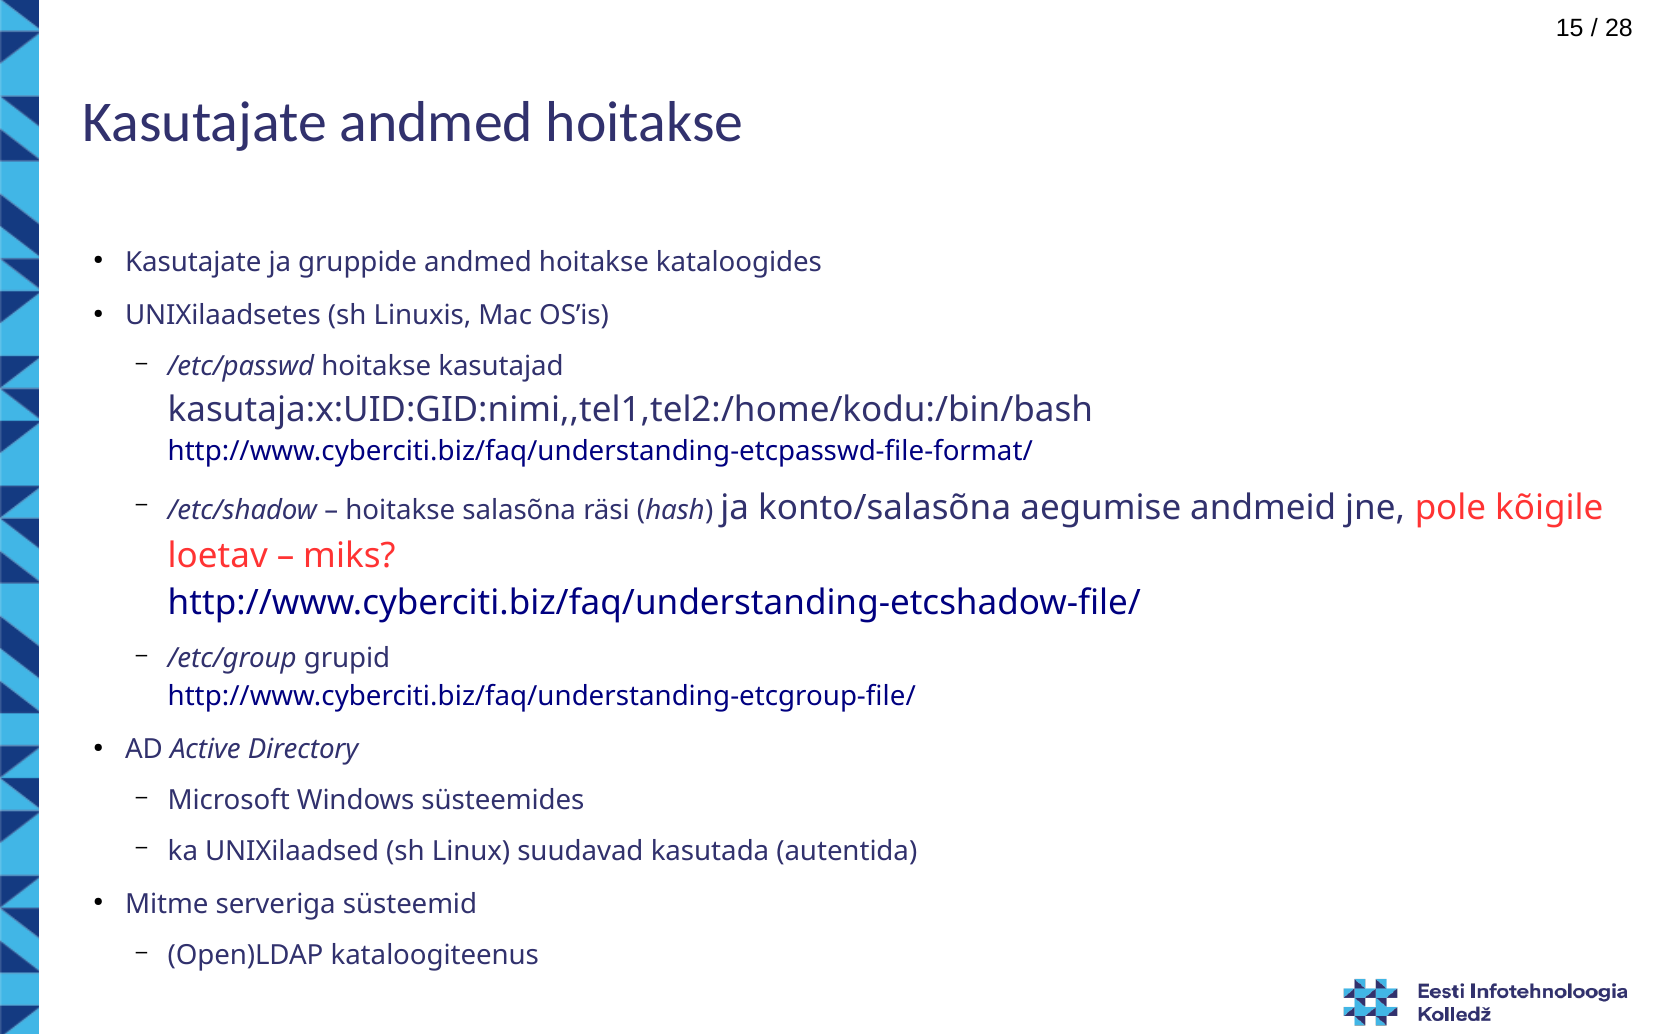

# Kasutajate andmed hoitakse
Kasutajate ja gruppide andmed hoitakse kataloogides
UNIXilaadsetes (sh Linuxis, Mac OS’is)
/etc/passwd hoitakse kasutajad
kasutaja:x:UID:GID:nimi,,tel1,tel2:/home/kodu:/bin/bash
http://www.cyberciti.biz/faq/understanding-etcpasswd-file-format/
/etc/shadow – hoitakse salasõna räsi (hash) ja konto/salasõna aegumise andmeid jne, pole kõigile loetav – miks?
http://www.cyberciti.biz/faq/understanding-etcshadow-file/
/etc/group grupid
http://www.cyberciti.biz/faq/understanding-etcgroup-file/
AD Active Directory
Microsoft Windows süsteemides
ka UNIXilaadsed (sh Linux) suudavad kasutada (autentida)
Mitme serveriga süsteemid
(Open)LDAP kataloogiteenus